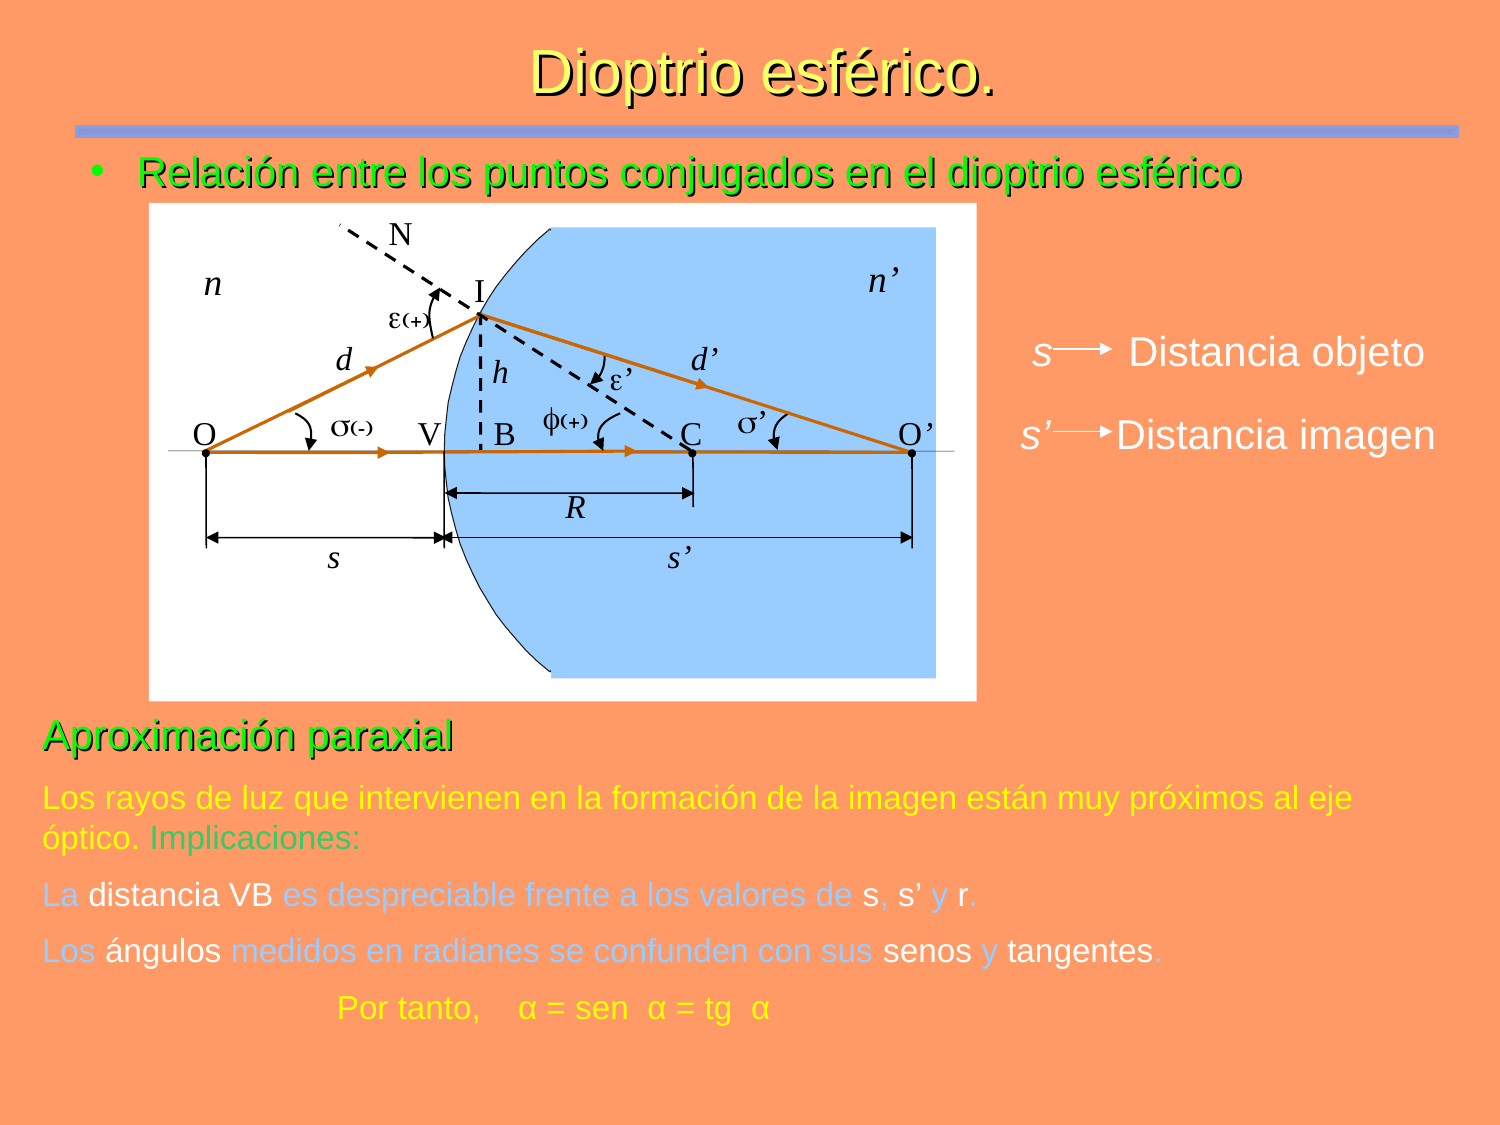

Dioptrio esférico.
Relación entre los puntos conjugados en el dioptrio esférico
n’
n
N
(+)
(+)
I
d
h
B
d’
O’
’
s Distancia objeto
s’ Distancia imagen
’
(-)
O
V
C
R
s
s’
Aproximación paraxial
Los rayos de luz que intervienen en la formación de la imagen están muy próximos al eje óptico. Implicaciones:
La distancia VB es despreciable frente a los valores de s, s’ y r.
Los ángulos medidos en radianes se confunden con sus senos y tangentes.
				Por tanto, α = sen α = tg α